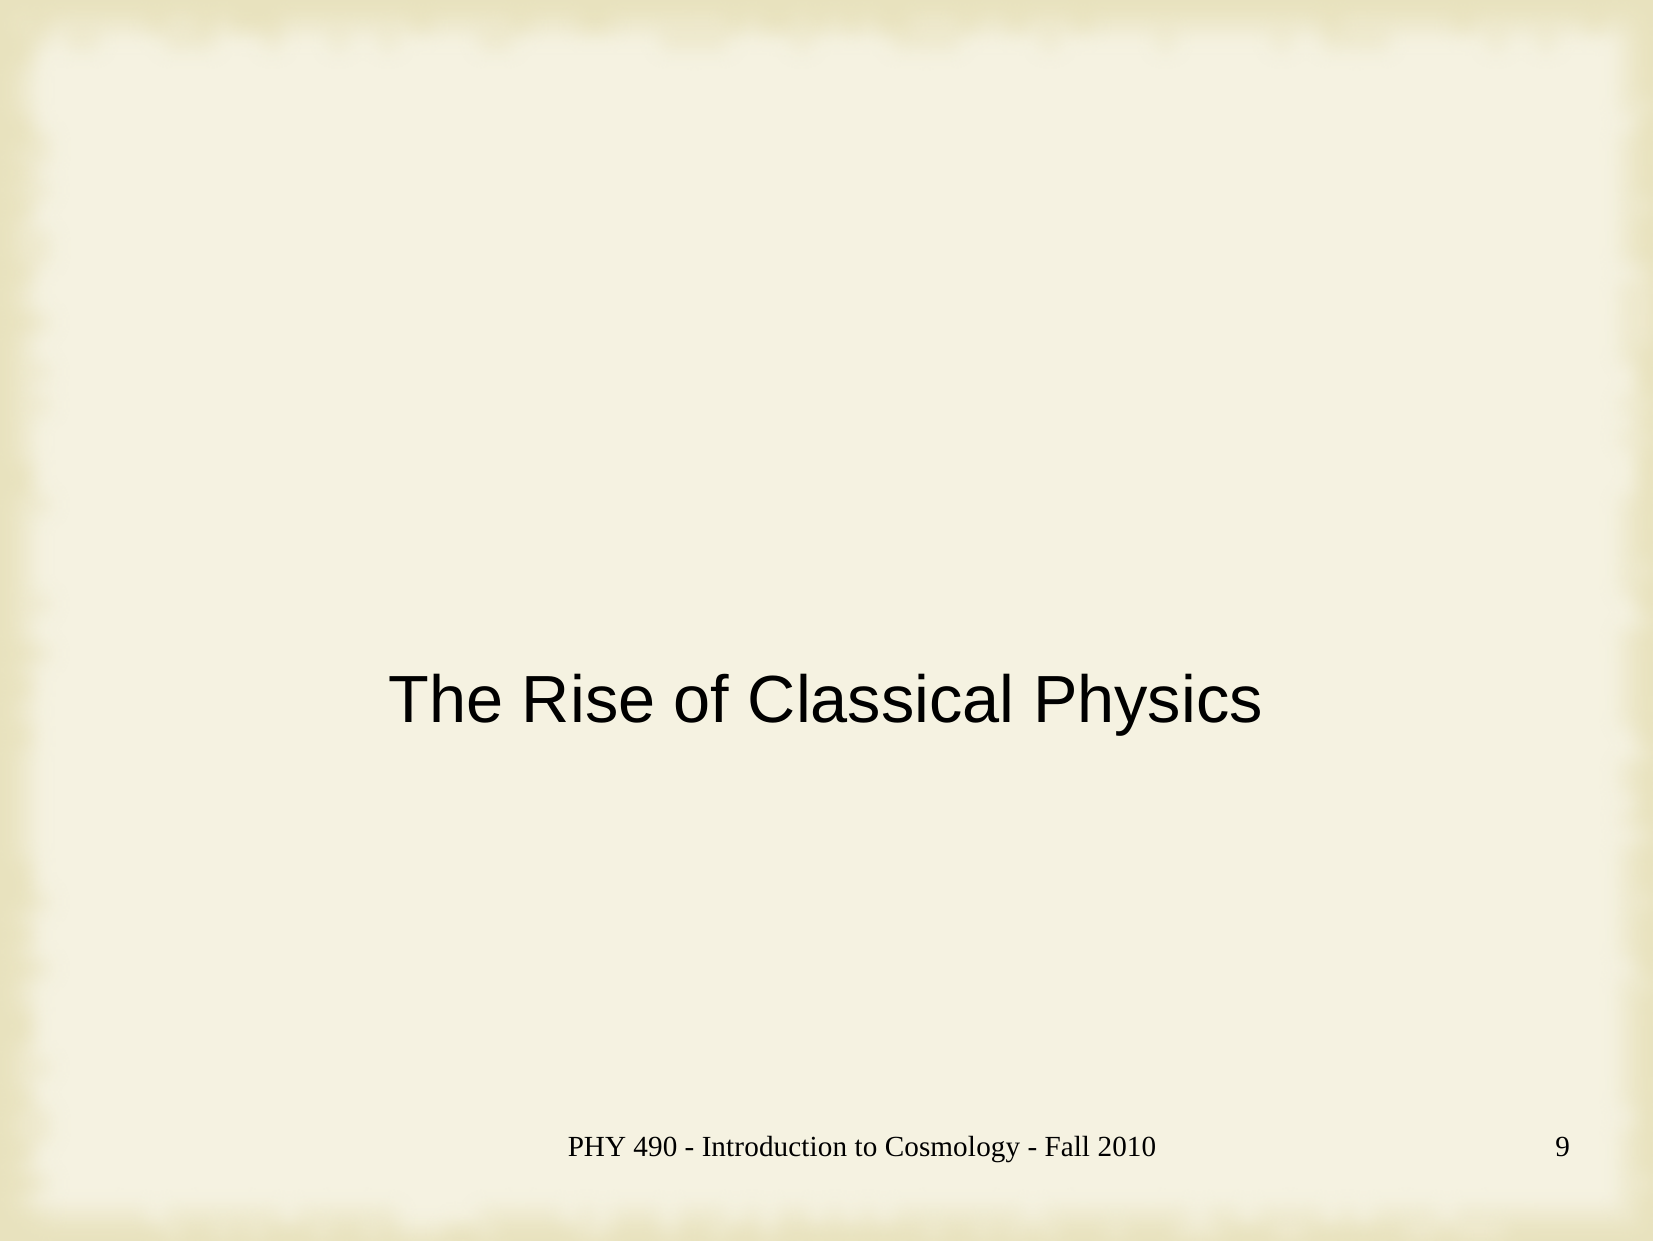

#
The Rise of Classical Physics
PHY 490 - Introduction to Cosmology - Fall 2010
9